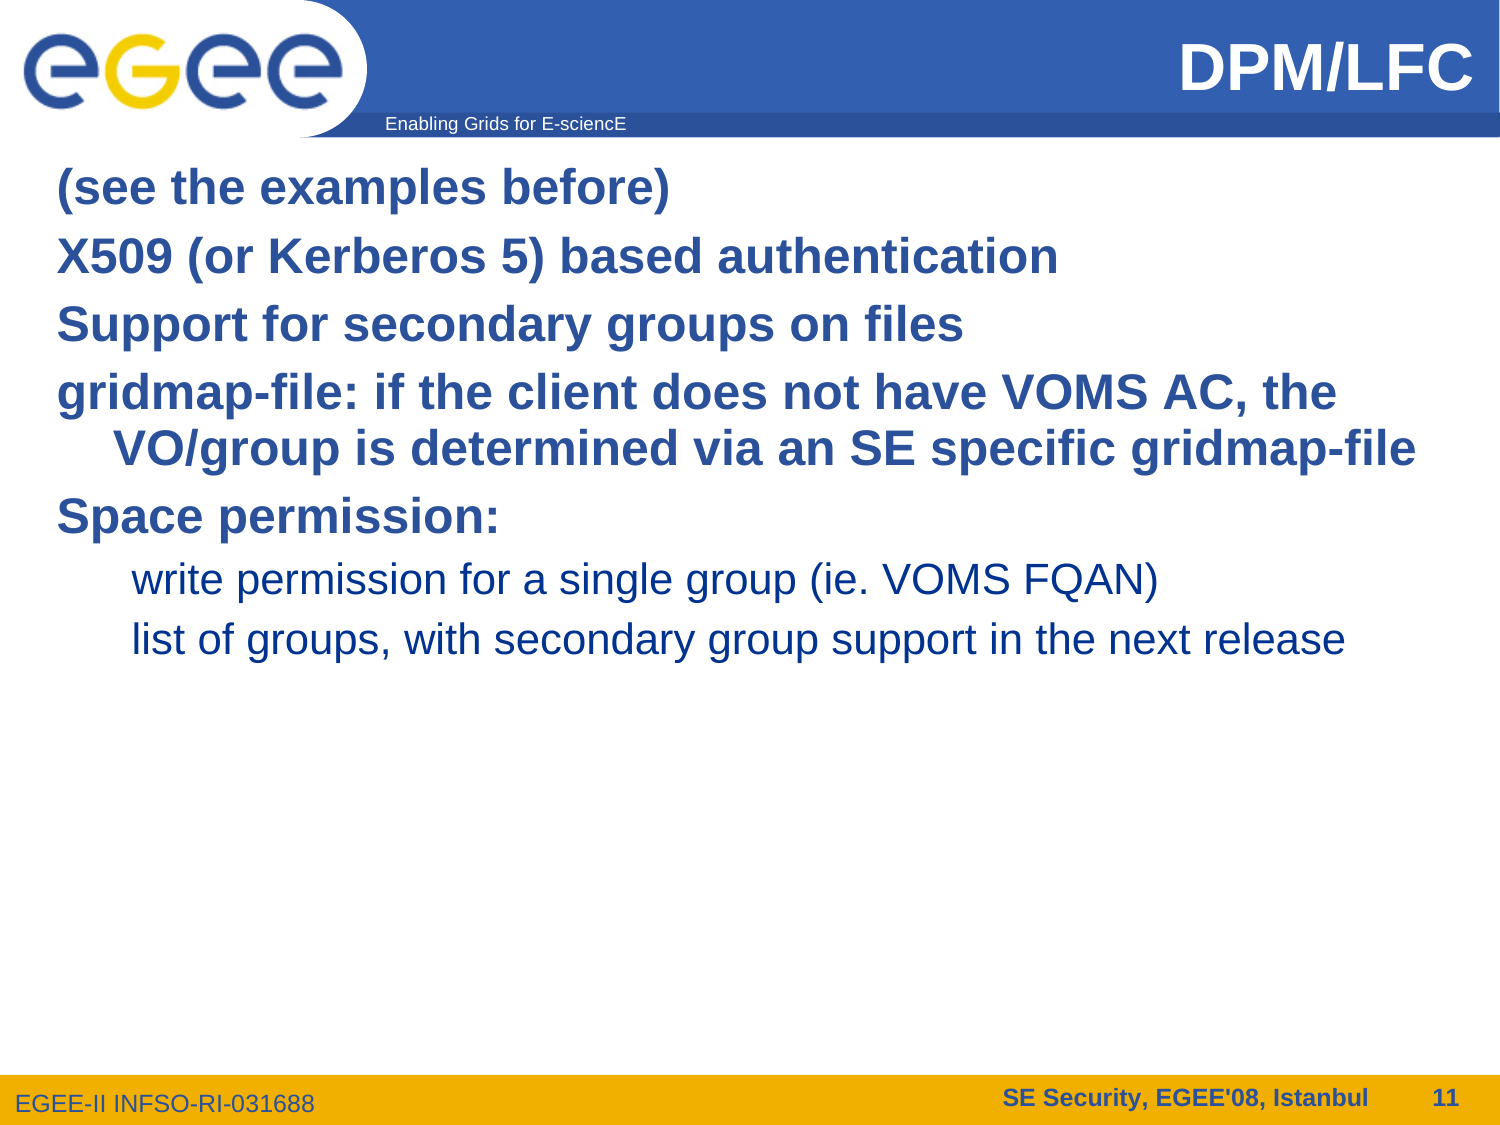

# DPM/LFC
(see the examples before)
X509 (or Kerberos 5) based authentication
Support for secondary groups on files
gridmap-file: if the client does not have VOMS AC, the
VO/group is determined via an SE specific gridmap-file
Space permission:
write permission for a single group (ie. VOMS FQAN)
list of groups, with secondary group support in the next release
SE Security, EGEE'08, Istanbul
11